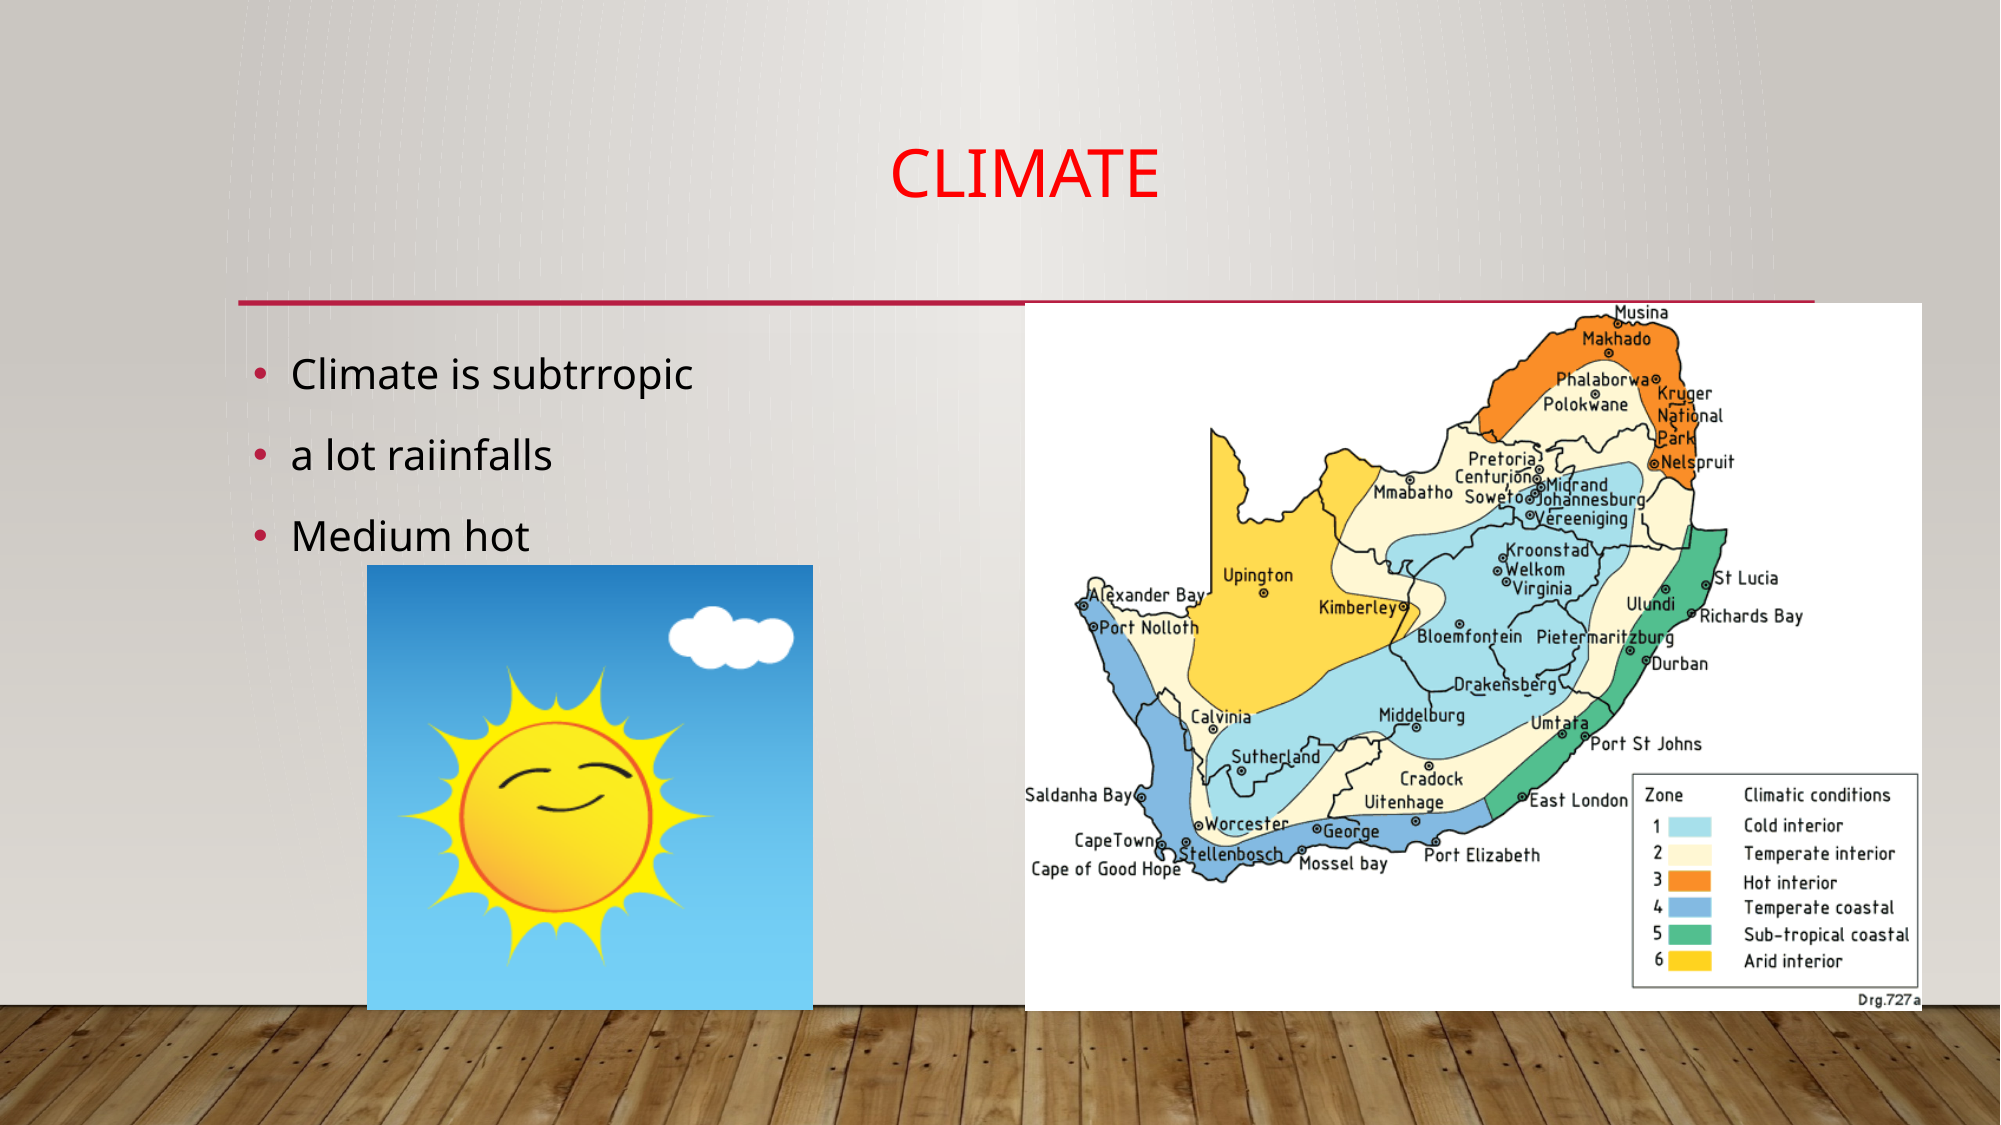

# CLIMATE
Climate is subtrropic
a lot raiinfalls
Medium hot